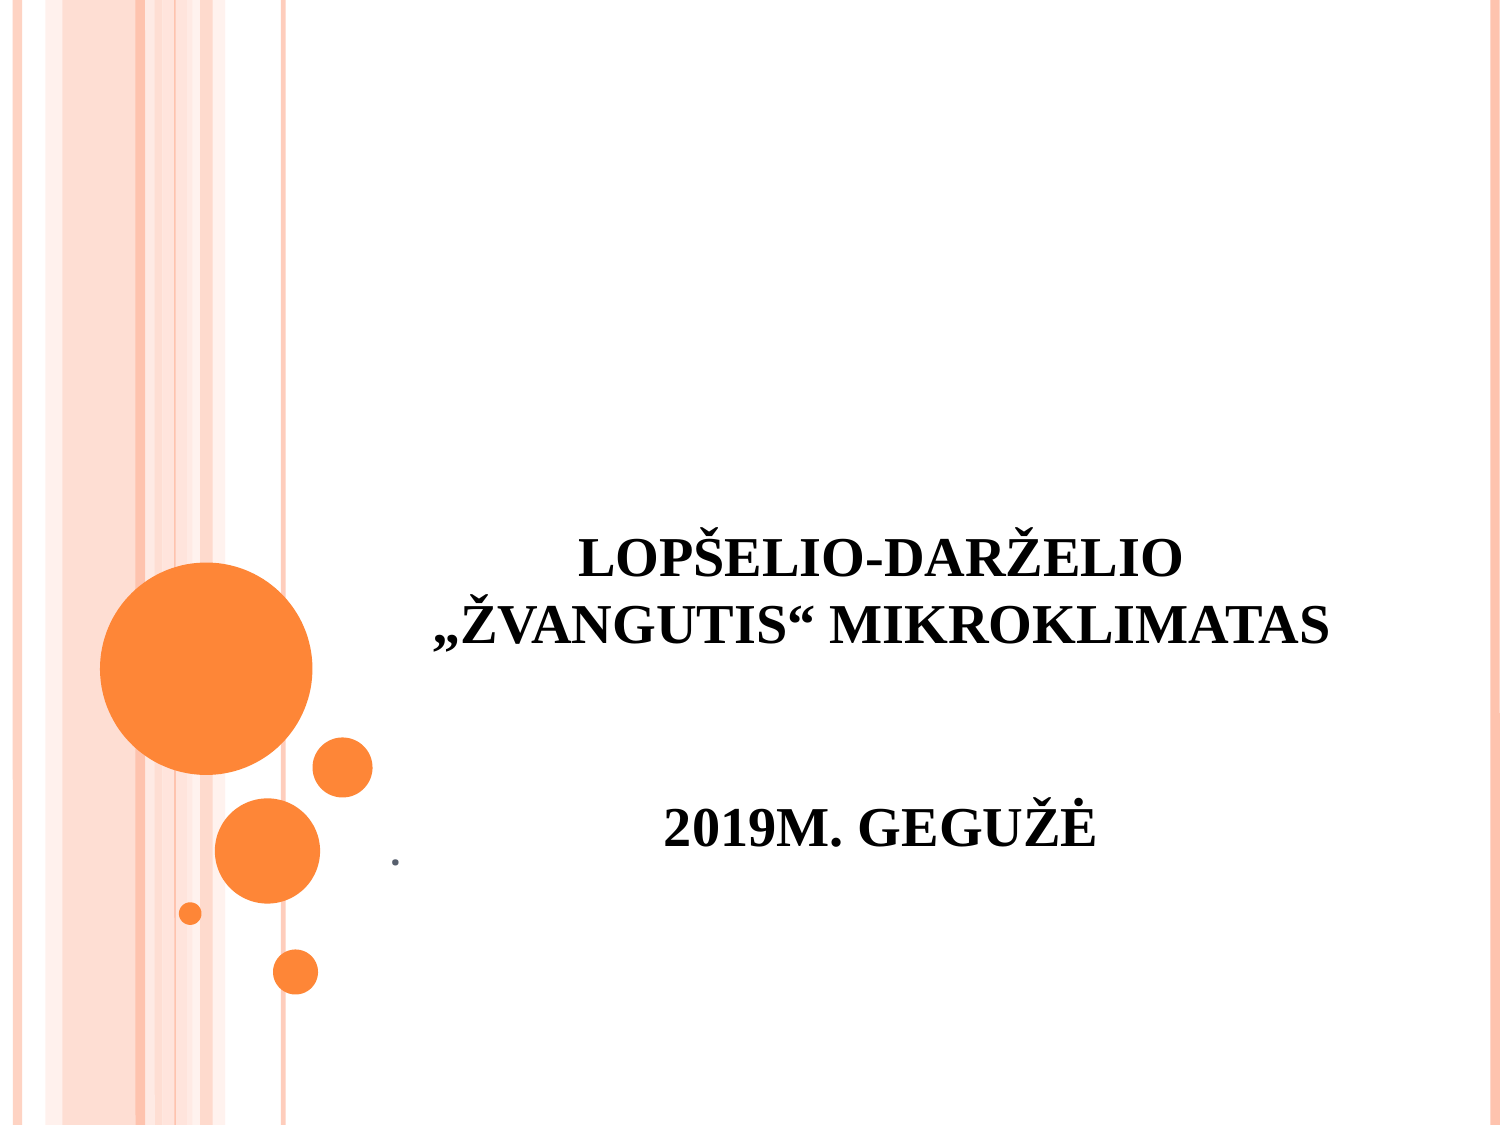

# LOPŠELIO-DARŽELIO „ŽVANGUTIS“ MIKROKLIMATAS 2019m. gegužė
.